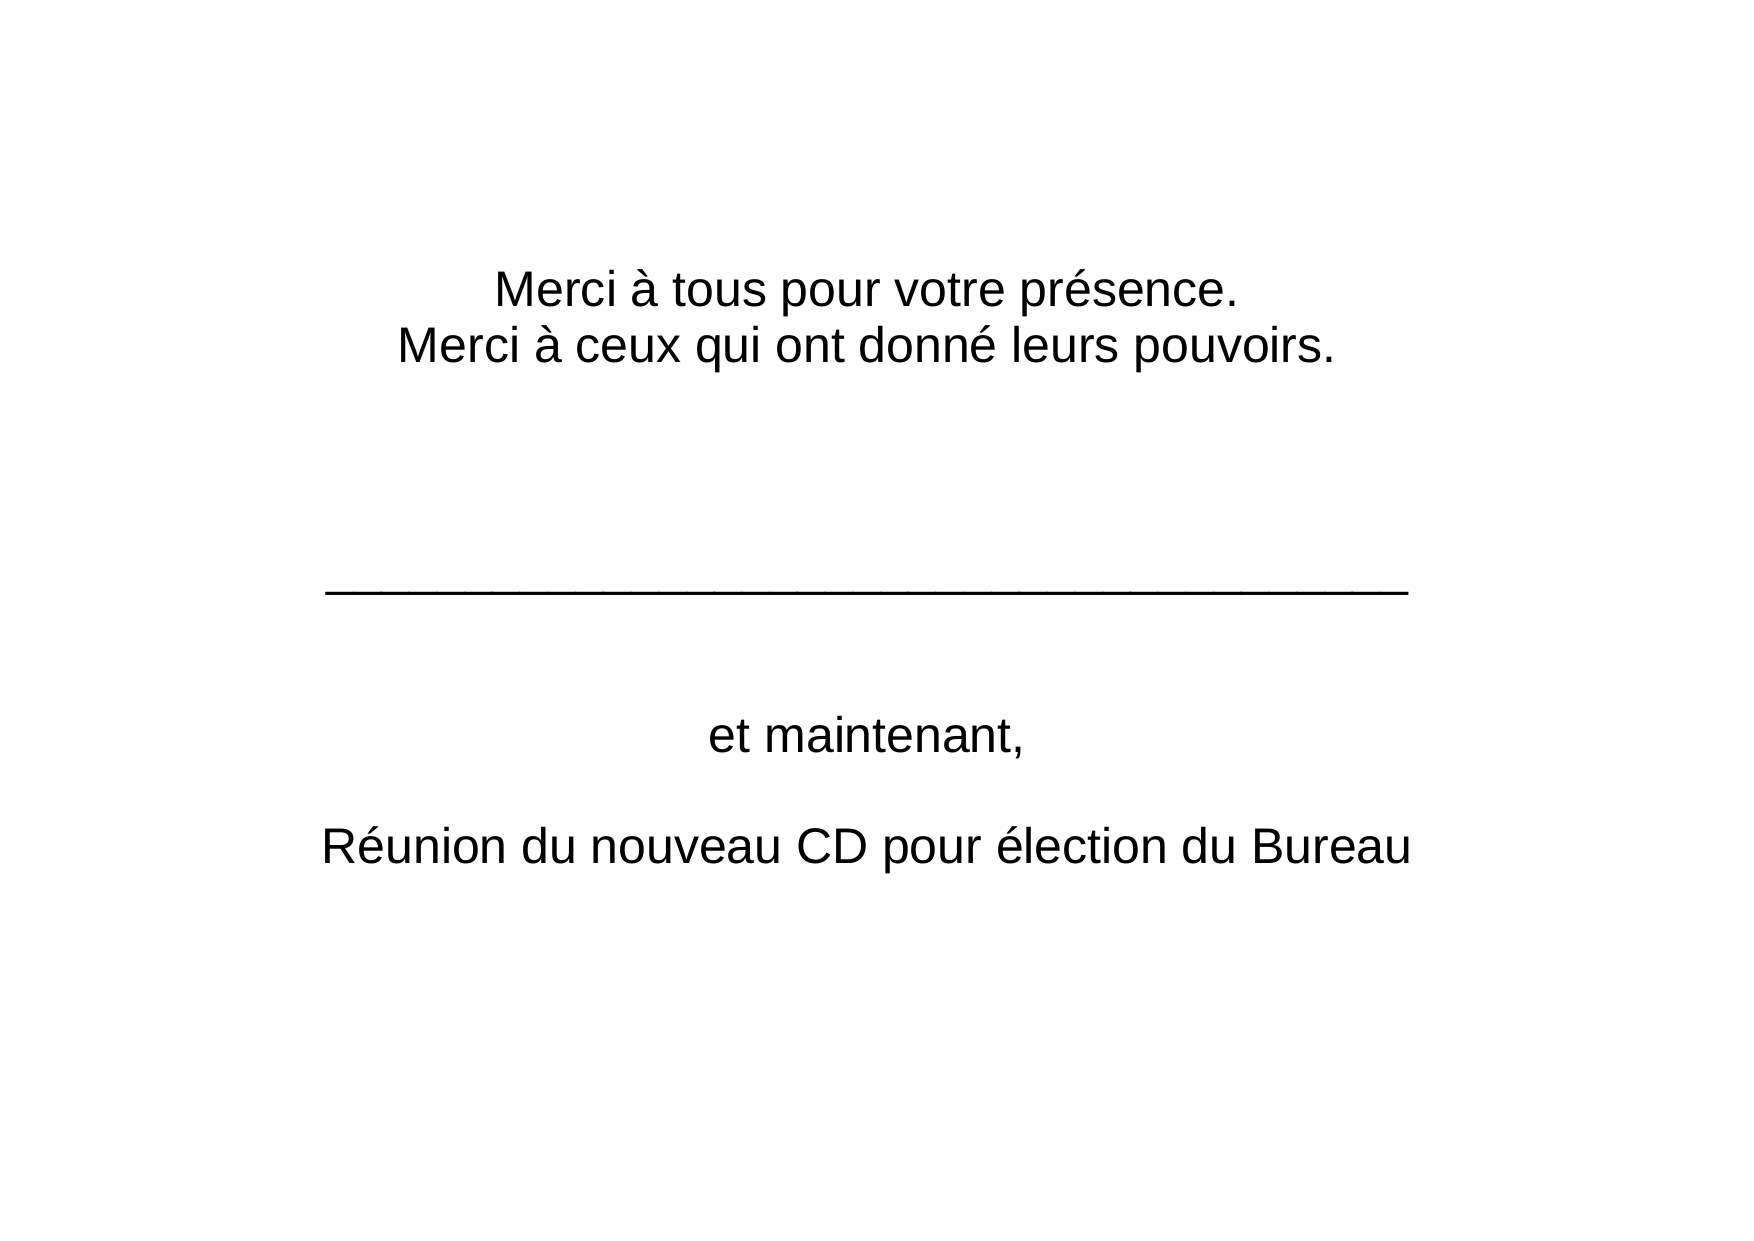

Merci à tous pour votre présence.
Merci à ceux qui ont donné leurs pouvoirs.
_______________________________________
et maintenant,
Réunion du nouveau CD pour élection du Bureau